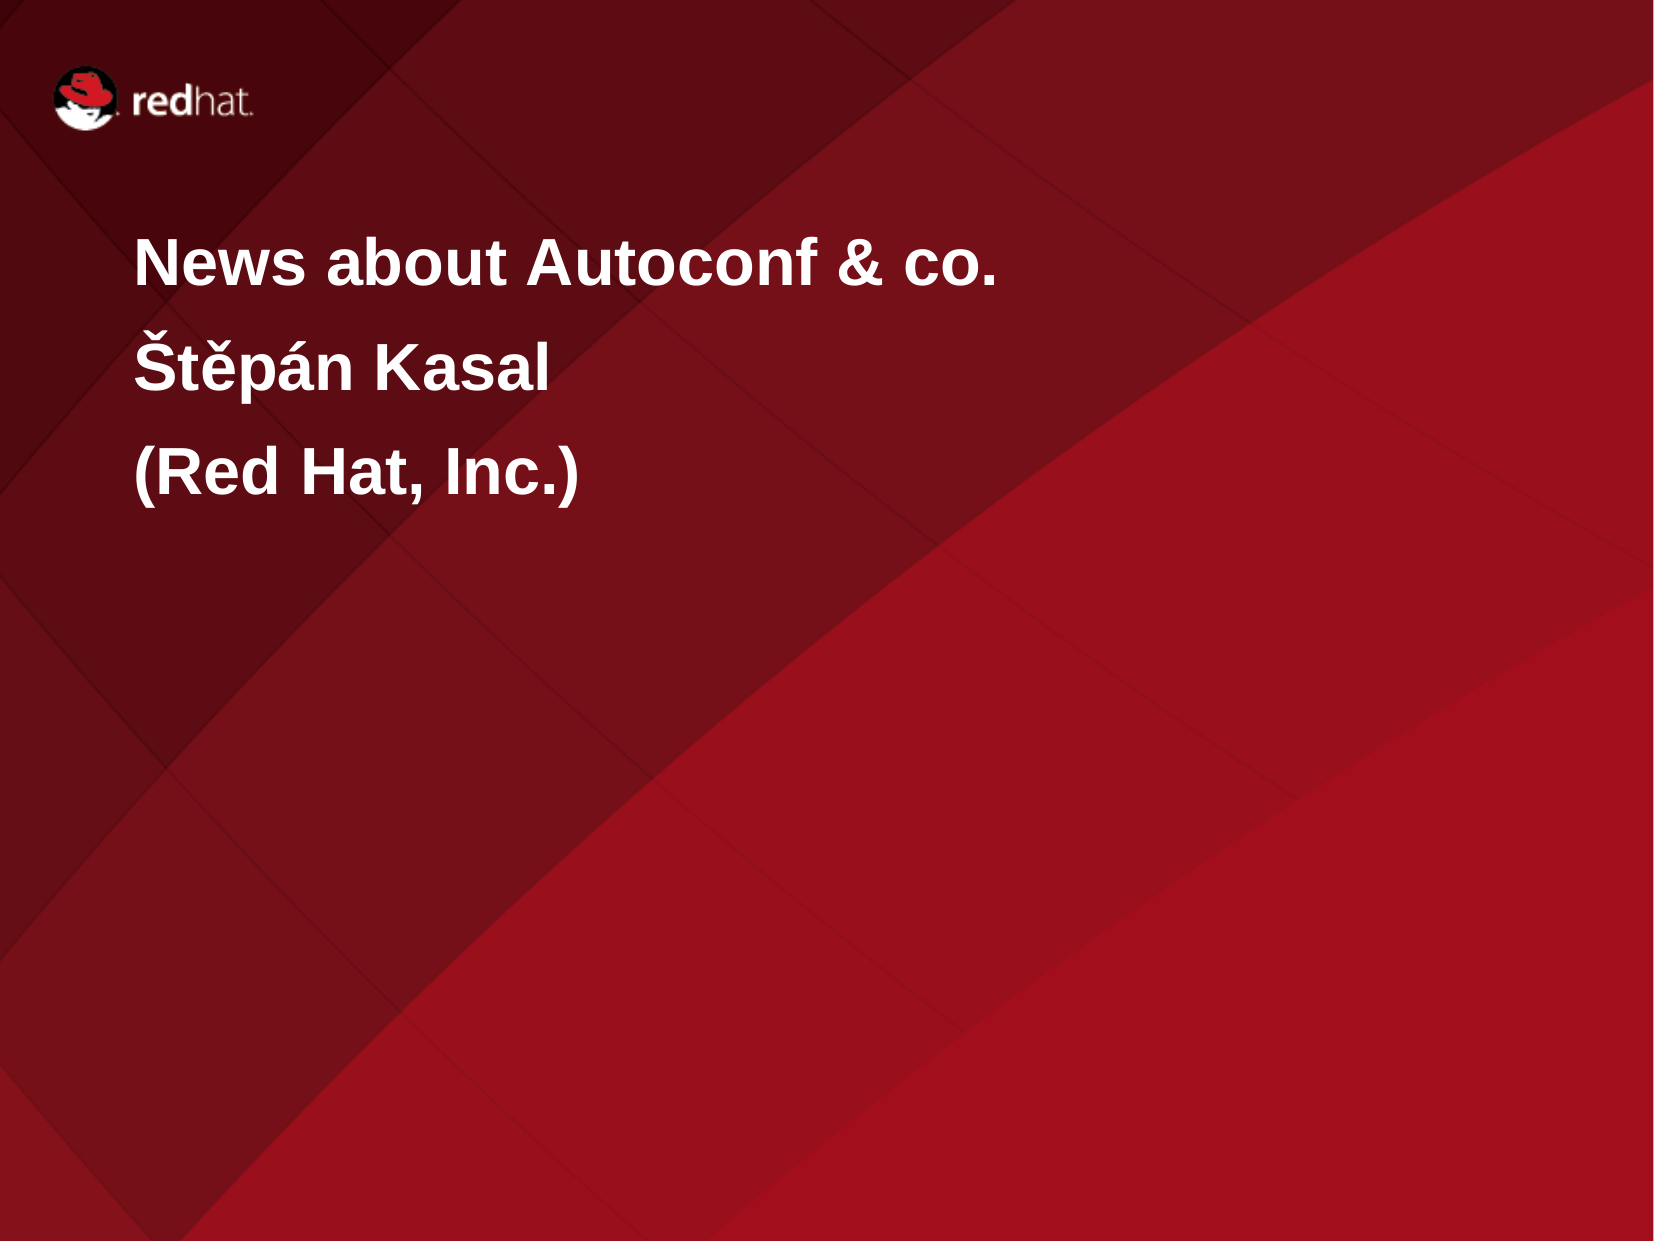

News about Autoconf & co.
Štěpán Kasal
(Red Hat, Inc.)